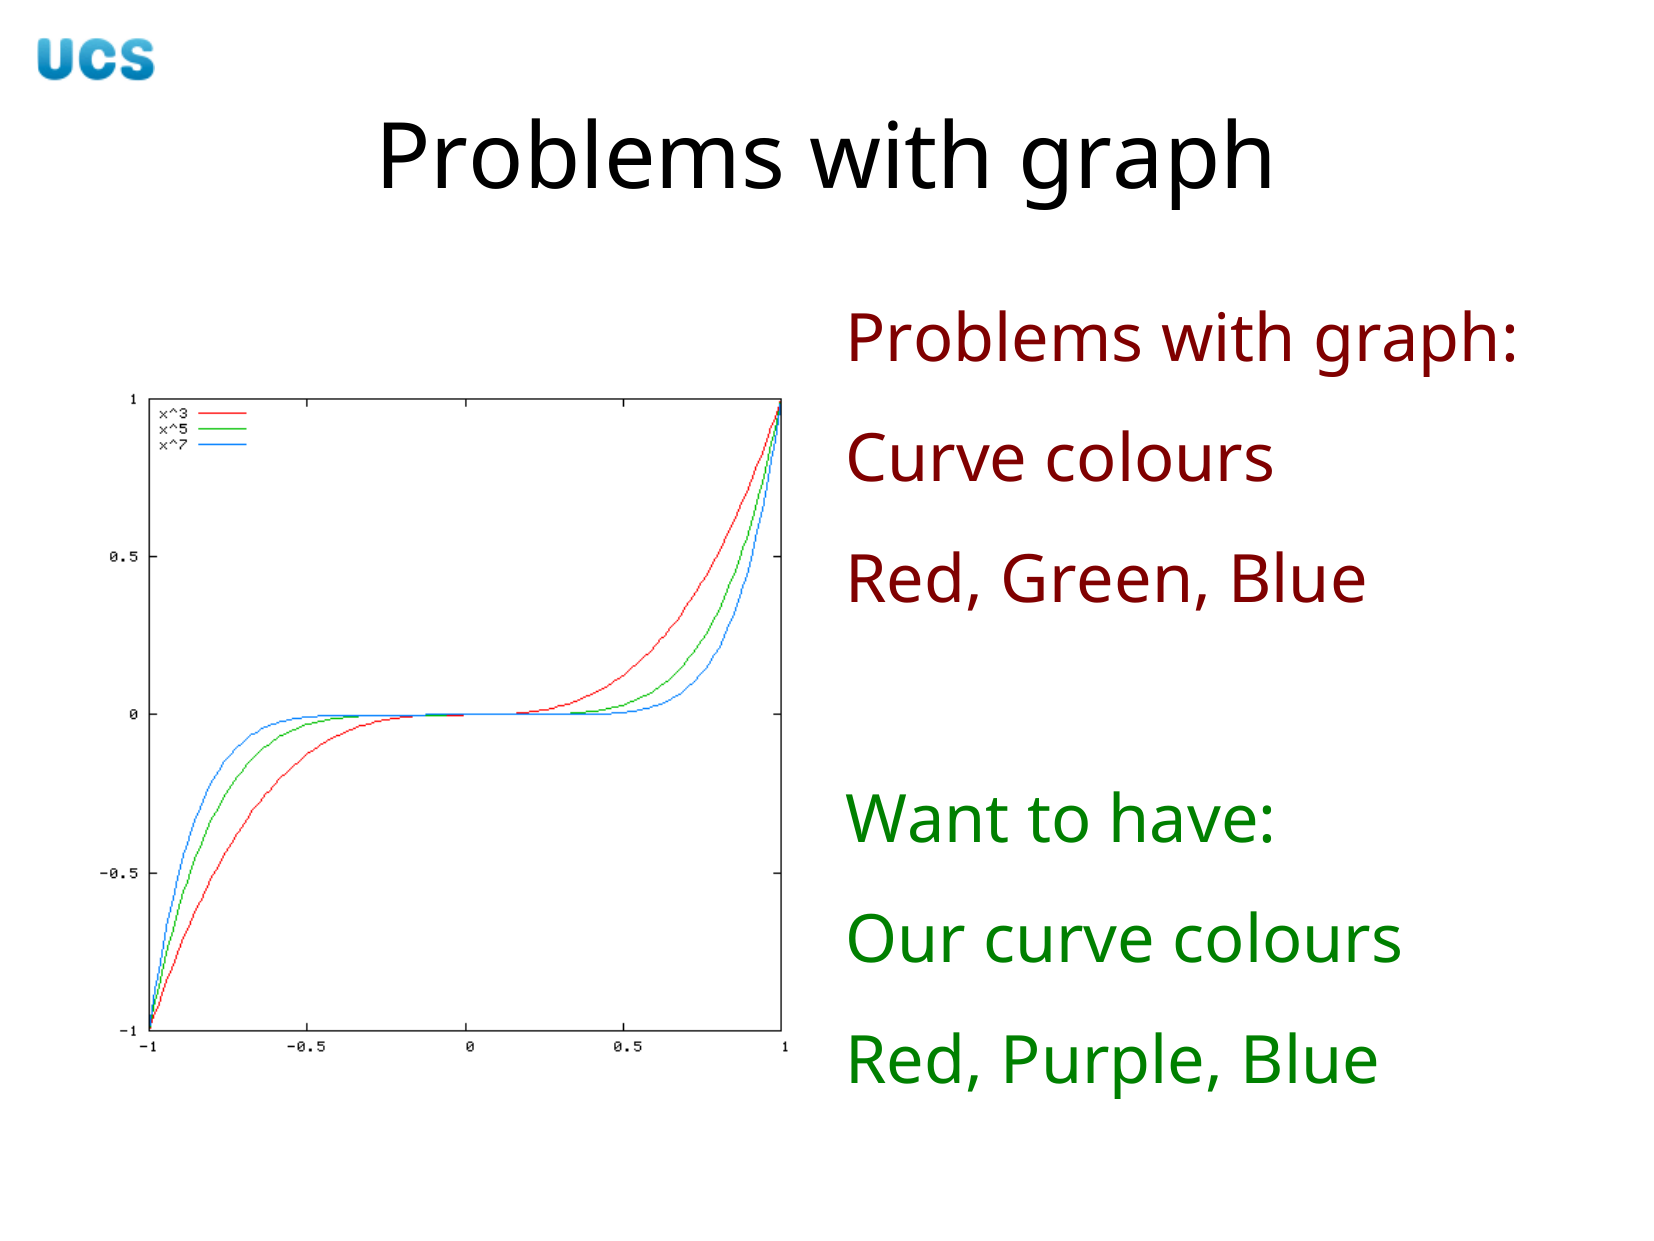

# Problems with graph
Problems with graph:
Curve colours
Red, Green, Blue
Want to have:
Our curve colours
Red, Purple, Blue